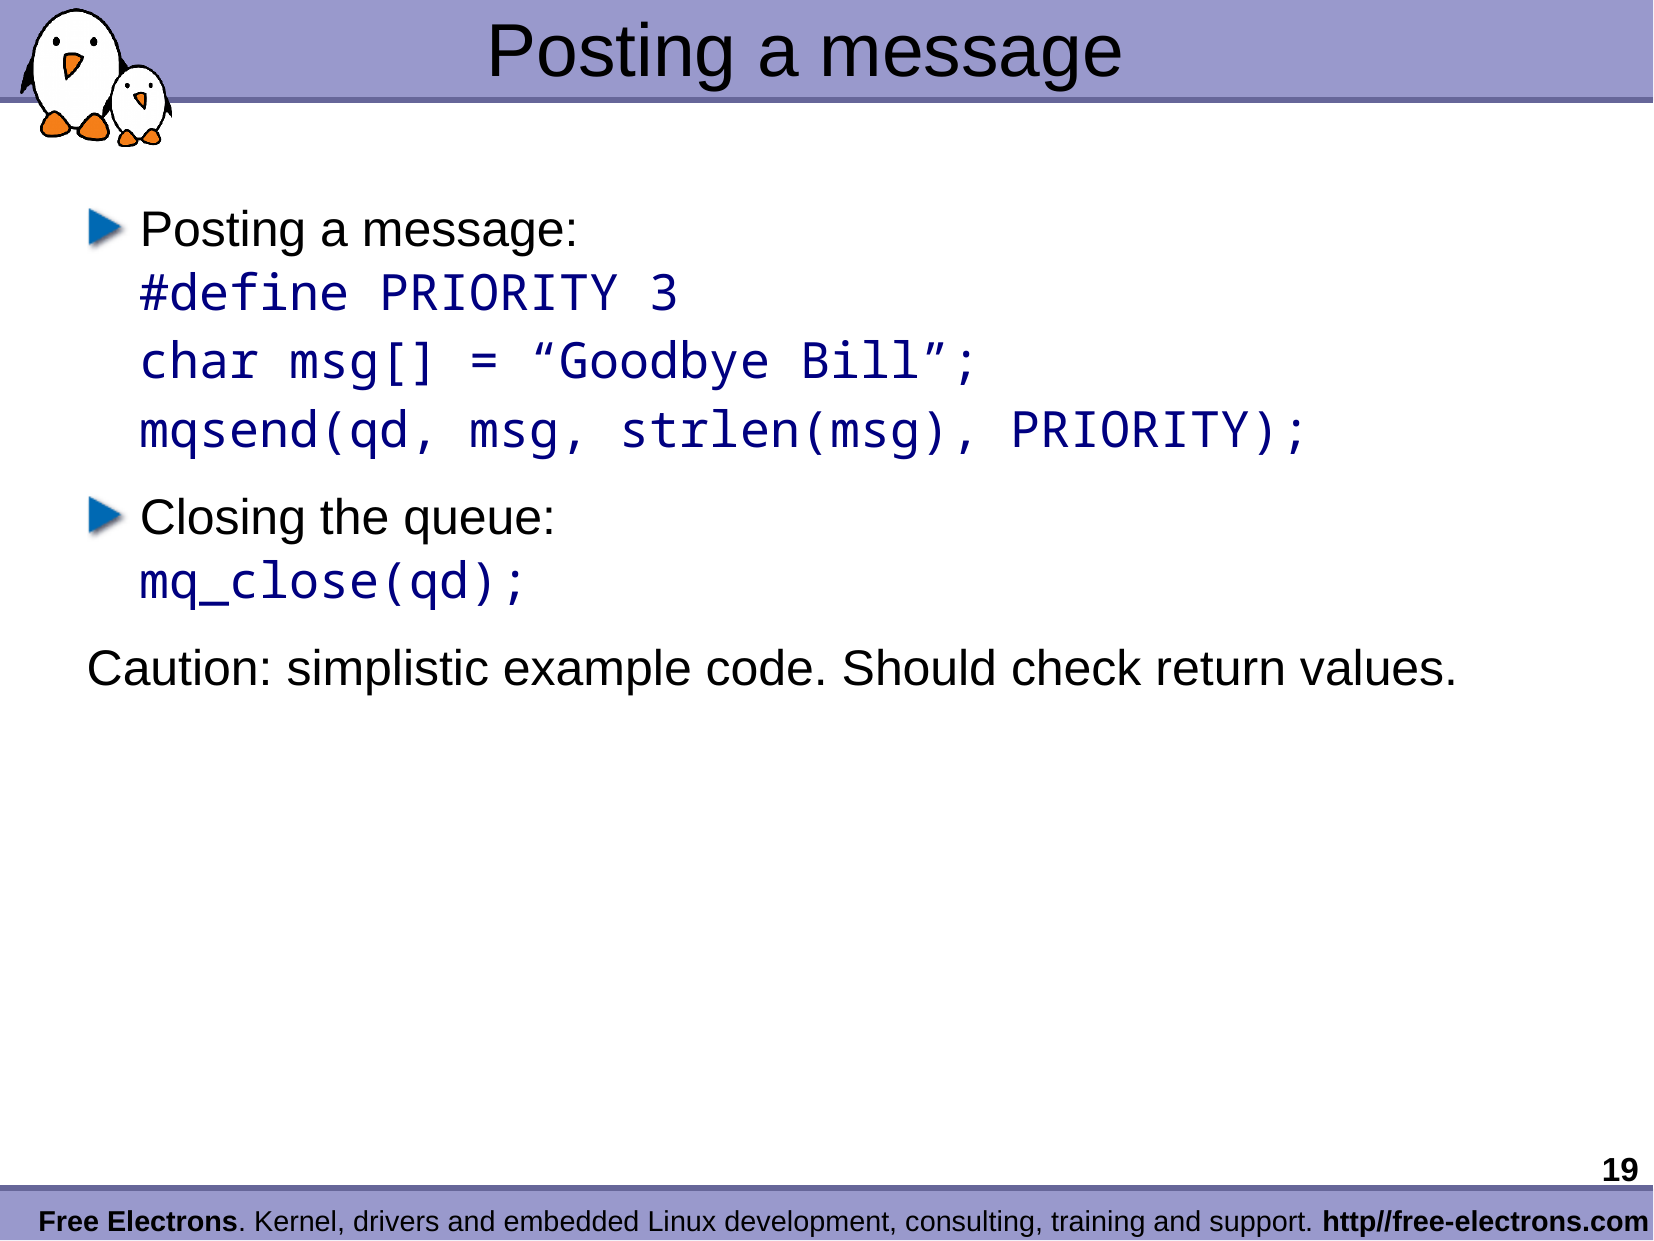

# Posting a message
Posting a message:
#define PRIORITY 3
char msg[] = “Goodbye Bill”;
mqsend(qd, msg, strlen(msg), PRIORITY);
Closing the queue:
mq_close(qd);
Caution: simplistic example code. Should check return values.